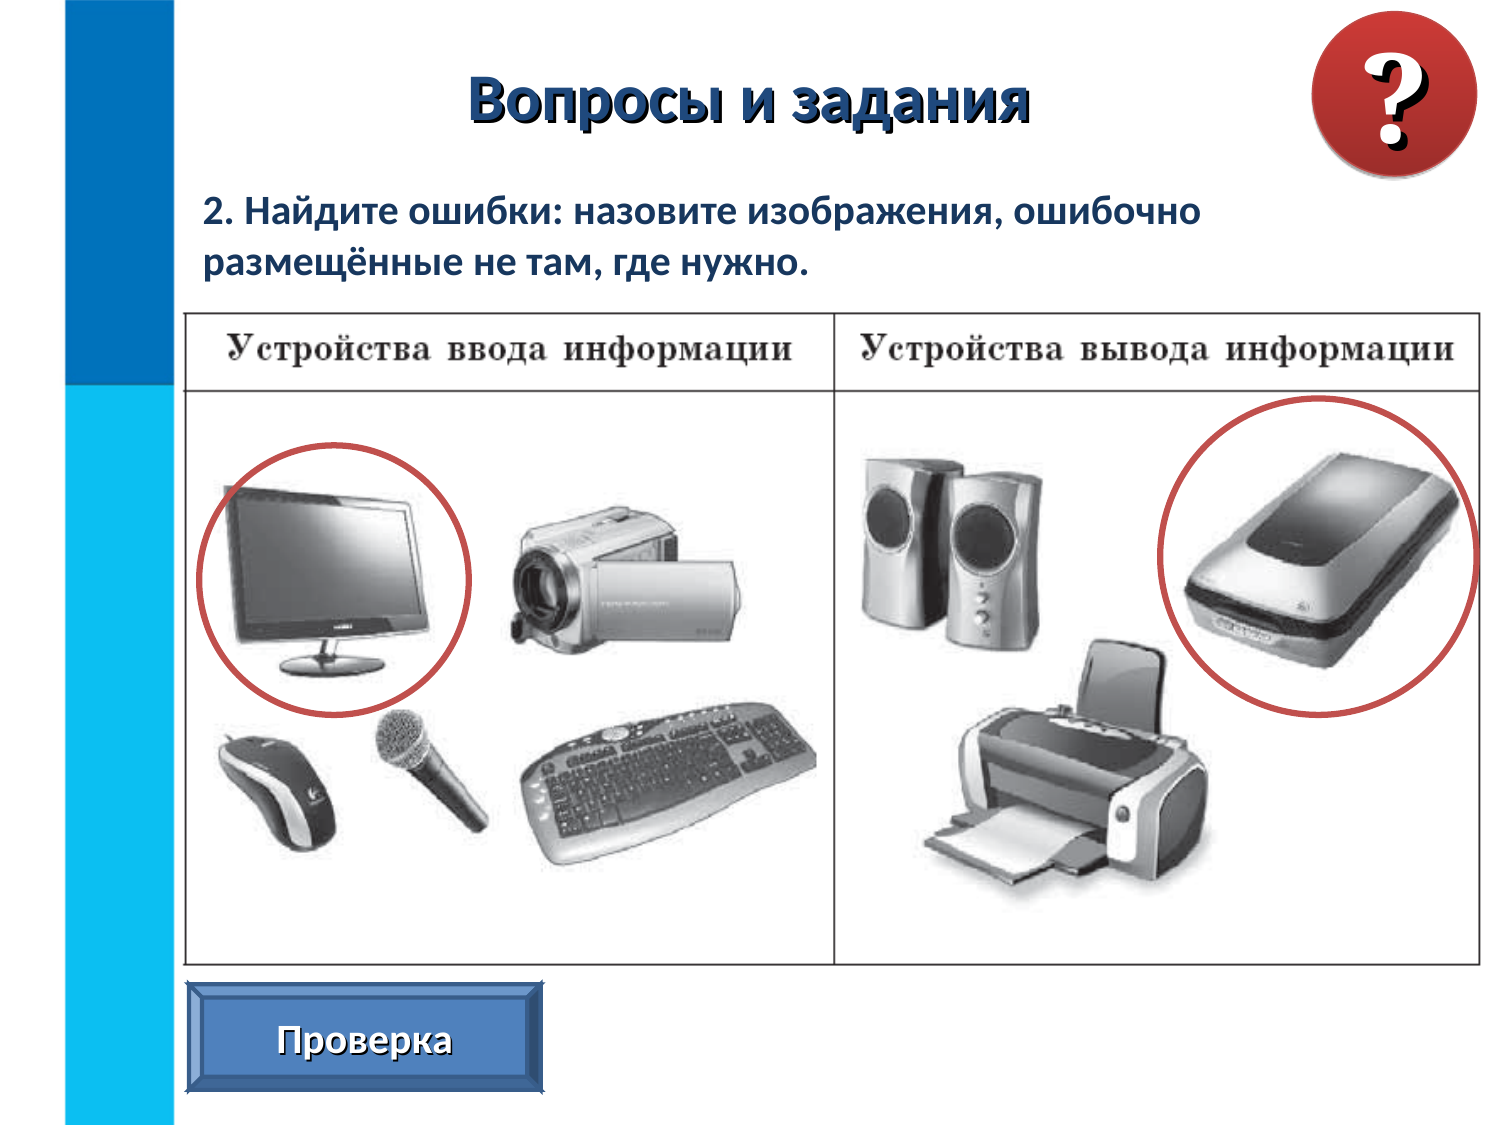

Вопросы и задания
?
# 2. Найдите ошибки: назовите изображения, ошибочно размещённые не там, где нужно.
Проверка